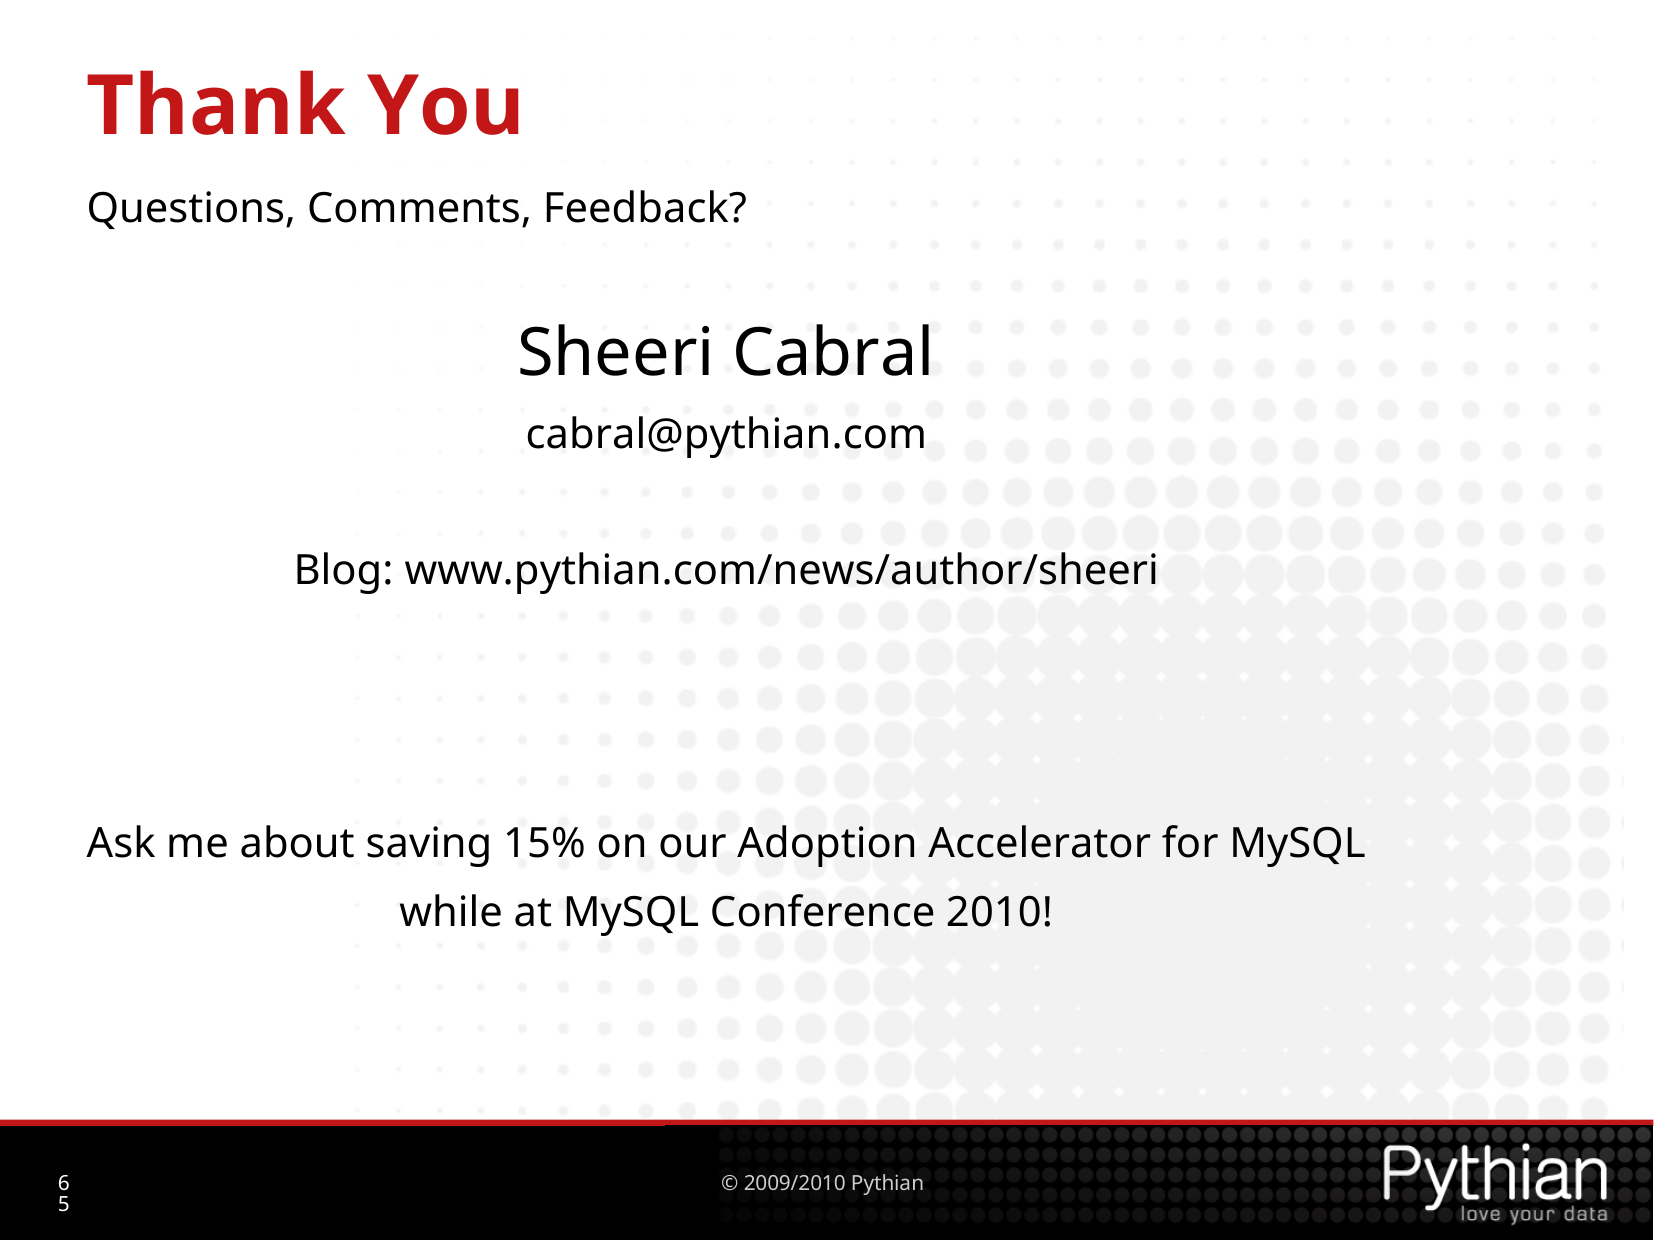

# Thank You
Questions, Comments, Feedback?
Sheeri Cabral
cabral@pythian.com
Blog: www.pythian.com/news/author/sheeri
Ask me about saving 15% on our Adoption Accelerator for MySQL
while at MySQL Conference 2010!